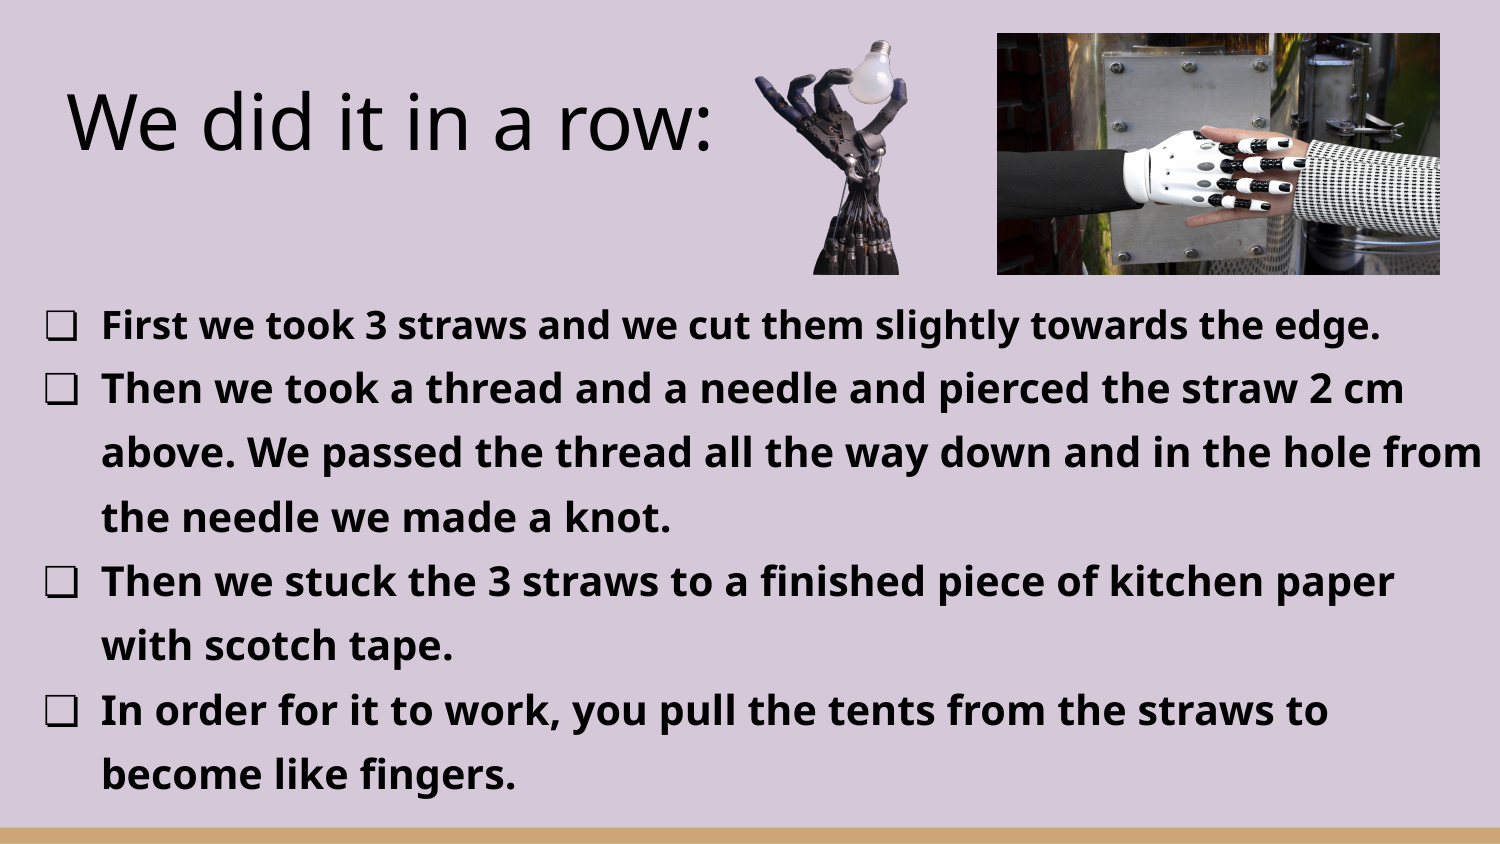

# We did it in a row:
First we took 3 straws and we cut them slightly towards the edge.
Then we took a thread and a needle and pierced the straw 2 cm above. We passed the thread all the way down and in the hole from the needle we made a knot.
Then we stuck the 3 straws to a finished piece of kitchen paper with scotch tape.
In order for it to work, you pull the tents from the straws to become like fingers.